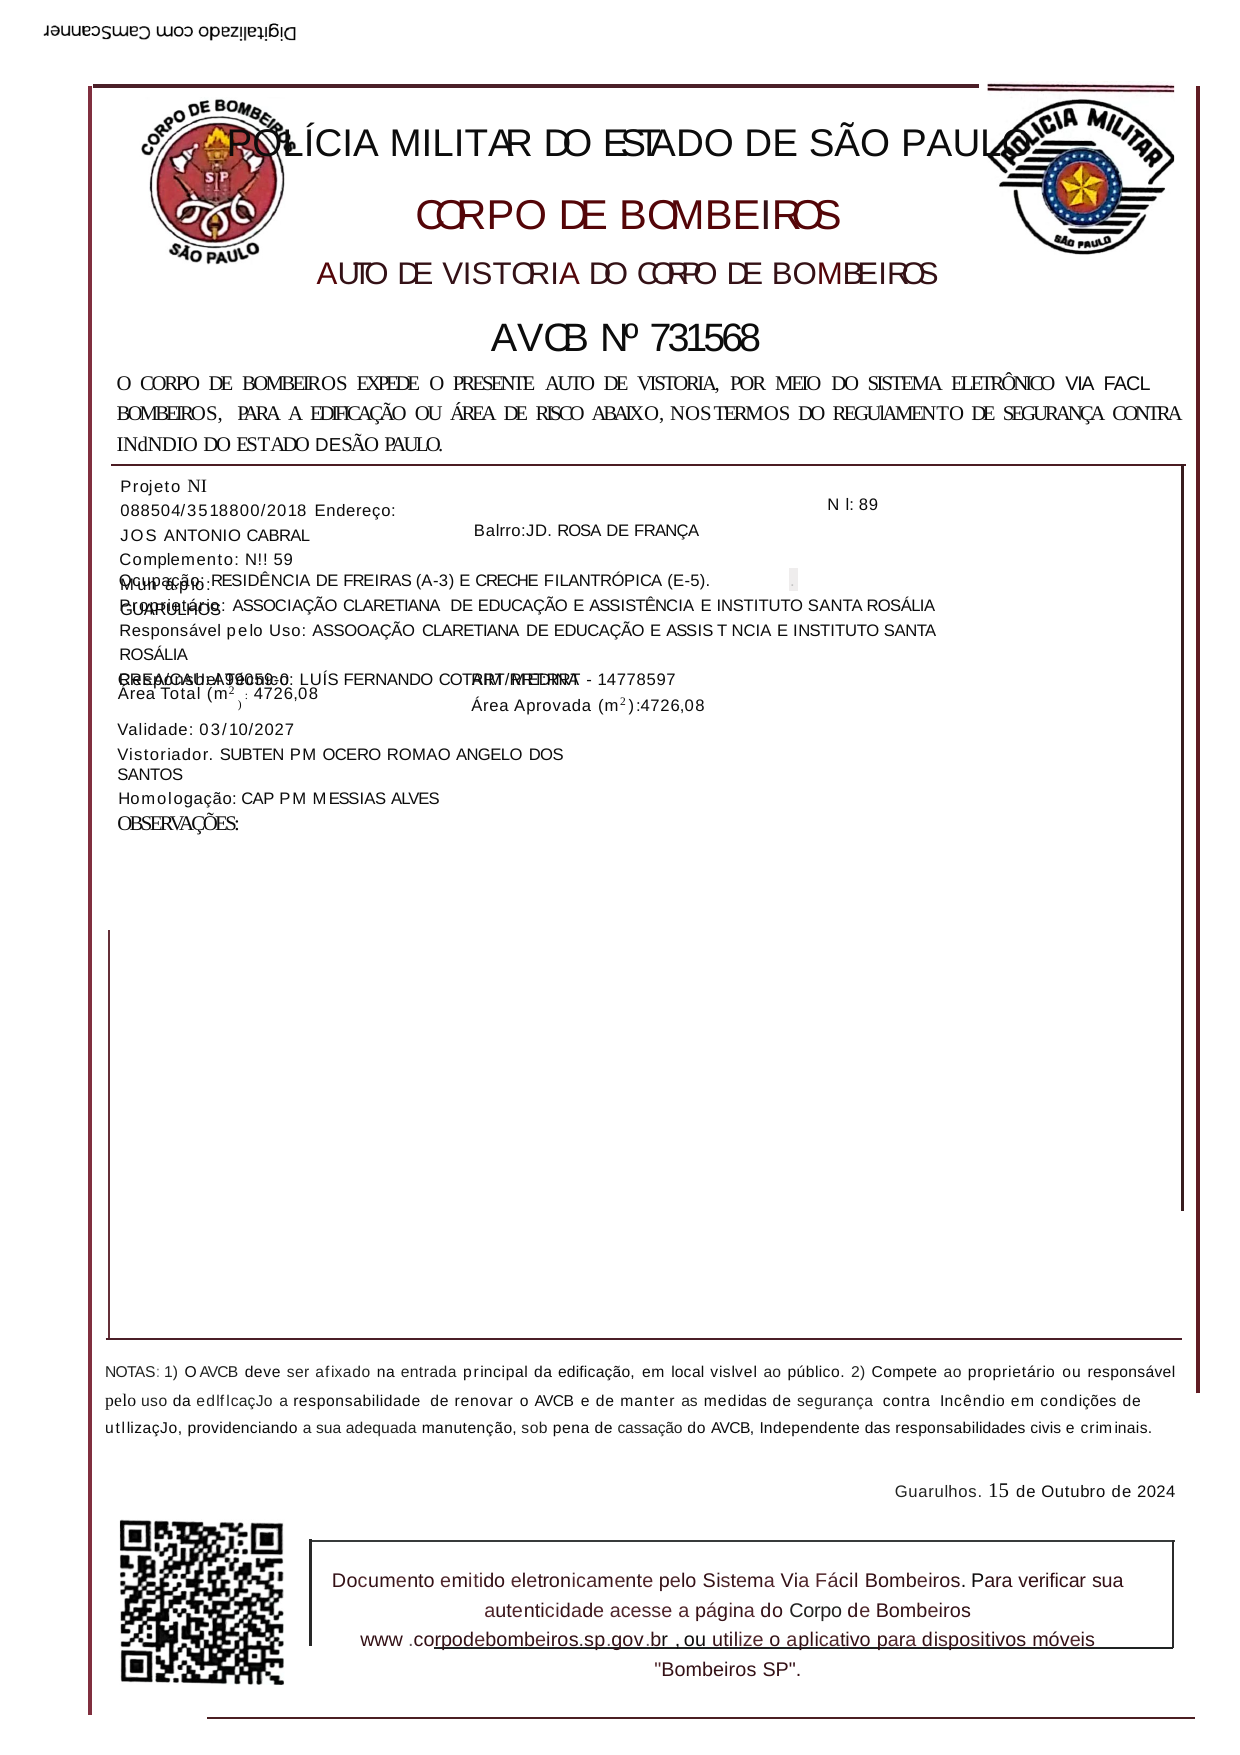

POLÍCIA MILITAR DO ESTADO DE SÃO PAULO
CORPO DE BOMBEIROS
AUTO DE VISTORIA DO CORPO DE BOMBEIROS
AVCB Nº 731568
O CORPO DE BOMBEIROS EXPEDE O PRESENTE AUTO DE VISTORIA, POR MEIO DO SISTEMA ELETRÔNICO VIA FACL BOMBEIROS, PARA A EDIFICAÇÃO OU ÁREA DE RISCO ABAIXO,NOSTERMOS DO REGUlAMENTO DE SEGURANÇA CONTRA INdNDIO DO ESTADO DESÃO PAULO.
Projeto NI 088504/3518800/2018 Endereço: JOS ANTONIO CABRAL
Complemento: N!! 59 Mun ápio: GUARULHOS
Nl:89
Balrro:JD. ROSA DE FRANÇA
Ocupação: RESIDÊNCIA DE FREIRAS (A-3) E CRECHE FILANTRÓPICA (E-5).	.
Proprietário: ASSOCIAÇÃO CLARETIANA DE EDUCAÇÃO E ASSISTÊNCIA E INSTITUTO SANTA ROSÁLIA Responsável pelo Uso: ASSOOAÇÃO CLARETIANA DE EDUCAÇÃO E ASSISTNCIA E INSTITUTO SANTA ROSÁLIA
ResponshelTécnico:LUÍS FERNANDO COTRIM MEDINA
CREA/CAU:A99059-0
ART/RRT:RRT - 14778597
Área Aprovada (m2):4726,08
Área Total (m2 : 4726,08
)
Validade: 03/10/2027
Vistoriador. SUBTEN PM OCERO ROMAO ANGELO DOS SANTOS
Homologação:CAP PM MESSIAS ALVES
OBSERVAÇÕES:
NOTAS:1) OAVCB deve ser afixado na entrada principal da edificação, em local vislvel ao público. 2) Compete ao proprietário ou responsável pelo uso da edlflcaçJo a responsabilidade de renovar o AVCB e de manter as medidas de segurança contra Incêndio em condições de utllizaçJo, providenciando a sua adequada manutenção,sob pena de cassação do AVCB, Independente das responsabilidades civis e criminais.
Guarulhos. 15 de Outubro de 2024
Documento emitido eletronicamente pelo Sistema Via Fácil Bombeiros.Para verificar sua autenticidade acesse a página do Corpo de Bombeiros www .corpodebombeiros.sp.gov.br ,ou utilize o aplicativo para dispositivos móveis "Bombeiros SP".